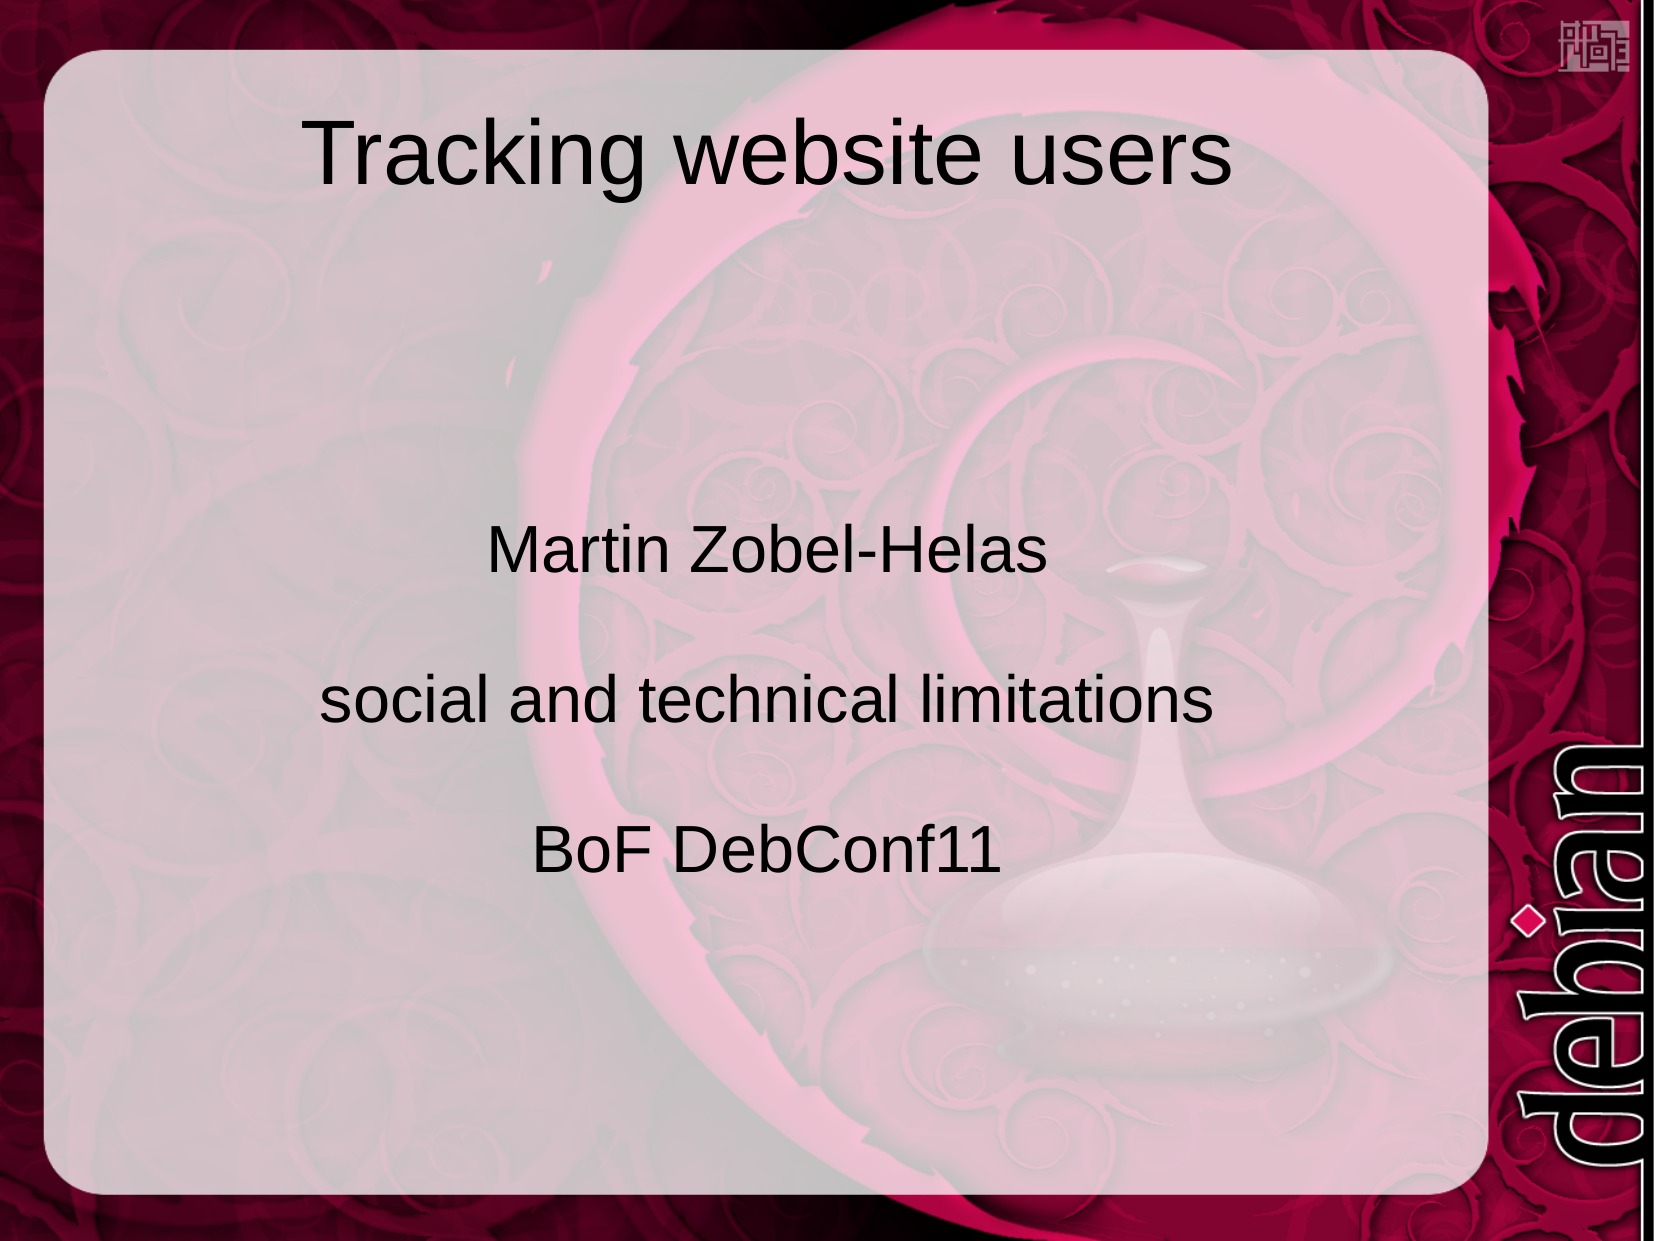

# Tracking website users
Martin Zobel-Helas
social and technical limitations
BoF DebConf11